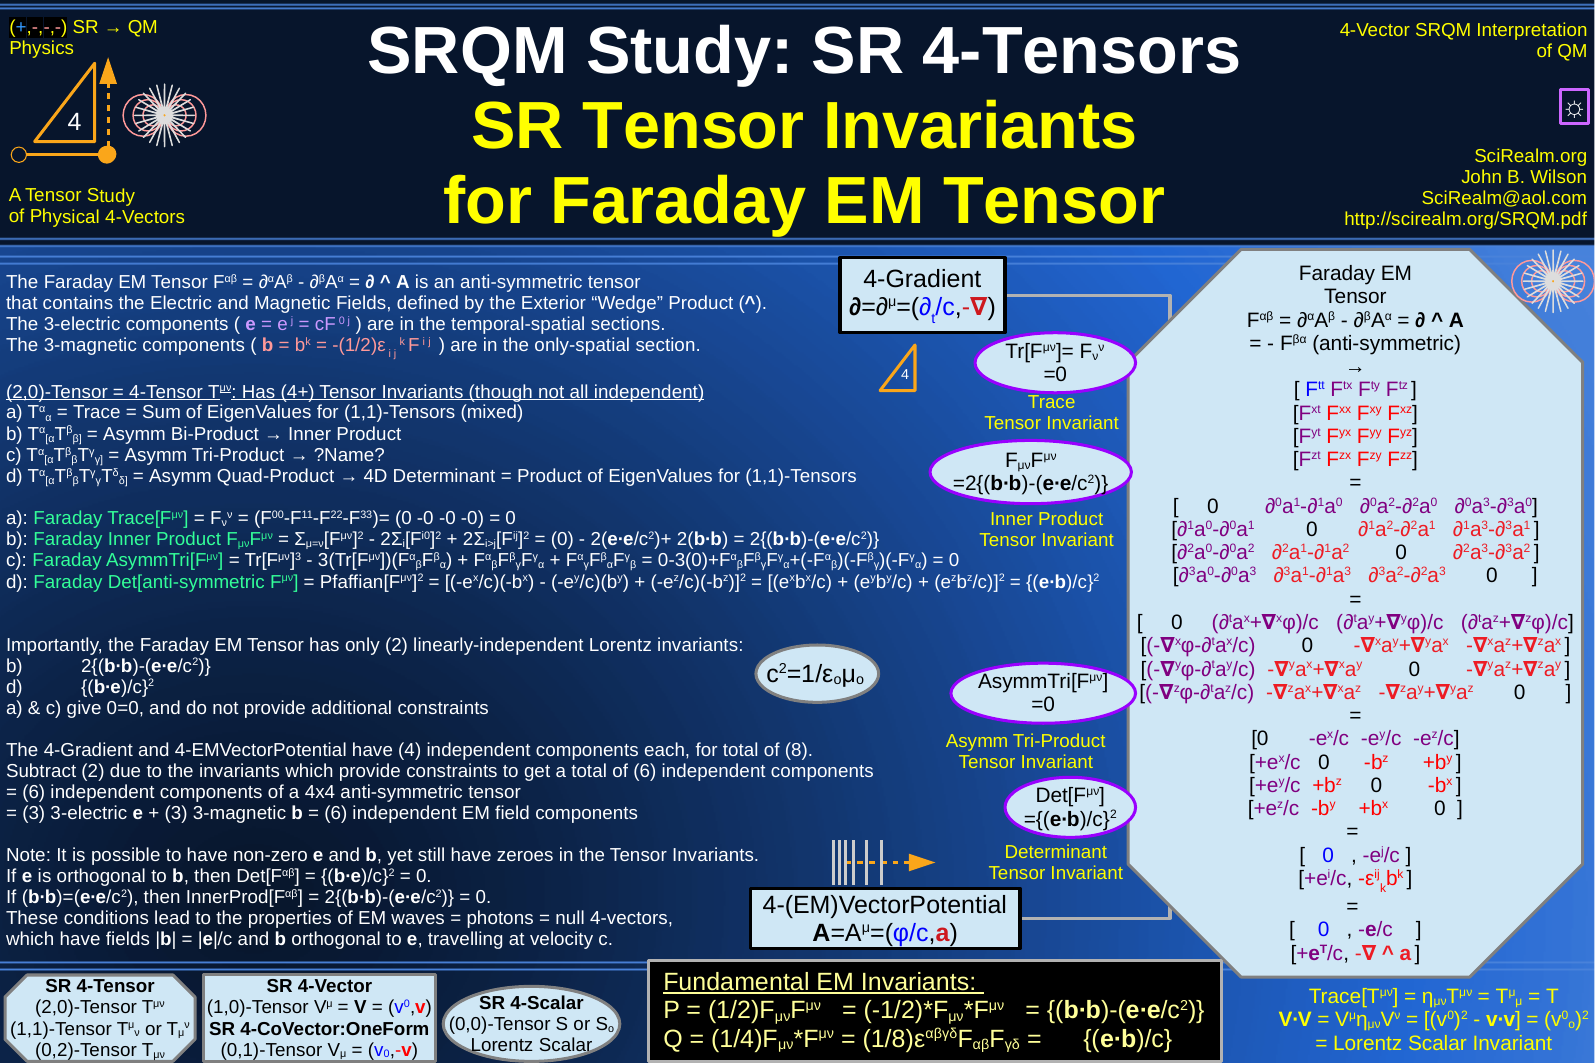

# SRQM Study: SR 4-Tensors SR Tensor Invariants for Faraday EM Tensor
(+,-,-,-) SR → QM
Physics
A Tensor Study
of Physical 4-Vectors
4-Vector SRQM Interpretation
of QM
SciRealm.org
John B. Wilson
SciRealm@aol.com
http://scirealm.org/SRQM.pdf
4
☼
Faraday EM
Tensor
Fαβ = ∂αAβ - ∂βAα = ∂ ^ A
= - Fβα (anti-symmetric)
→
[ Ftt Ftx Fty Ftz ]
[Fxt Fxx Fxy Fxz]
[Fyt Fyx Fyy Fyz]
[Fzt Fzx Fzy Fzz]
=
[ 0 ∂0a1-∂1a0 ∂0a2-∂2a0 ∂0a3-∂3a0]
[∂1a0-∂0a1 0 ∂1a2-∂2a1 ∂1a3-∂3a1 ]
[∂2a0-∂0a2 ∂2a1-∂1a2 0 ∂2a3-∂3a2 ]
[∂3a0-∂0a3 ∂3a1-∂1a3 ∂3a2-∂2a3 0 ]
=
[ 0 (∂tax+∇xφ)/c (∂tay+∇yφ)/c (∂taz+∇zφ)/c]
[(-∇xφ-∂tax/c) 0 -∇xay+∇yax -∇xaz+∇zax ]
[(-∇yφ-∂tay/c) -∇yax+∇xay 0 -∇yaz+∇zay ]
[(-∇zφ-∂taz/c) -∇zax+∇xaz -∇zay+∇yaz 0 ]
=
[0 -ex/c -ey/c -ez/c]
[+ex/c 0 -bz +by ]
[+ey/c +bz 0 -bx ]
[+ez/c -by +bx 0 ]
=
[ 0 , -ej/c ]
[+ei/c, -εijkbk ]
=
[ 0 , -e/c ]
[+eT/c, -∇ ^ a ]
4-Gradient
∂=∂μ=(∂t/c,-∇)
The Faraday EM Tensor Fαβ = ∂αAβ - ∂βAα = ∂ ^ A is an anti-symmetric tensor
that contains the Electric and Magnetic Fields, defined by the Exterior “Wedge” Product (^).
The 3-electric components ( e = e j = cF 0 j ) are in the temporal-spatial sections.
The 3-magnetic components ( b = bk = -(1/2)ε i j k F i j ) are in the only-spatial section.
(2,0)-Tensor = 4-Tensor Tμν: Has (4+) Tensor Invariants (though not all independent)
a) Tαα = Trace = Sum of EigenValues for (1,1)-Tensors (mixed)
b) Tα[αTββ] = Asymm Bi-Product → Inner Product
c) Tα[αTββTγγ] = Asymm Tri-Product → ?Name?
d) Tα[αTββTγγTδδ] = Asymm Quad-Product → 4D Determinant = Product of EigenValues for (1,1)-Tensors
a): Faraday Trace[Fμν] = Fνν = (F00-F11-F22-F33)= (0 -0 -0 -0) = 0
b): Faraday Inner Product FμνFμν = Σμ=ν[Fμν]2 - 2Σi[Fi0]2 + 2Σi>j[Fij]2 = (0) - 2(e∙e/c2)+ 2(b∙b) = 2{(b∙b)-(e∙e/c2)}
c): Faraday AsymmTri[Fμν] = Tr[Fμν]3 - 3(Tr[Fμν])(FαβFβα) + FαβFβγFγα + FαγFβαFγβ = 0-3(0)+FαβFβγFγα+(-Fαβ)(-Fβγ)(-Fγα) = 0
d): Faraday Det[anti-symmetric Fμν] = Pfaffian[Fμν]2 = [(-ex/c)(-bx) - (-ey/c)(by) + (-ez/c)(-bz)]2 = [(exbx/c) + (eyby/c) + (ezbz/c)]2 = {(e∙b)/c}2
Importantly, the Faraday EM Tensor has only (2) linearly-independent Lorentz invariants:
b)	2{(b∙b)-(e∙e/c2)}
d)	{(b∙e)/c}2
a) & c) give 0=0, and do not provide additional constraints
The 4-Gradient and 4-EMVectorPotential have (4) independent components each, for total of (8).
Subtract (2) due to the invariants which provide constraints to get a total of (6) independent components
= (6) independent components of a 4x4 anti-symmetric tensor
= (3) 3-electric e + (3) 3-magnetic b = (6) independent EM field components
Note: It is possible to have non-zero e and b, yet still have zeroes in the Tensor Invariants.
If e is orthogonal to b, then Det[Fαβ] = {(b∙e)/c}2 = 0.
If (b∙b)=(e∙e/c2), then InnerProd[Fαβ] = 2{(b∙b)-(e∙e/c2)} = 0.
These conditions lead to the properties of EM waves = photons = null 4-vectors,
which have fields |b| = |e|/c and b orthogonal to e, travelling at velocity c.
 Tr[Fμν]= Fνν
=0
 4
Trace
Tensor Invariant
FμνFμν
=2{(b∙b)-(e∙e/c2)}
Inner Product
Tensor Invariant
c2=1/εoμo
AsymmTri[Fμν]
=0
Asymm Tri-Product
Tensor Invariant
Det[Fμν]
={(e∙b)/c}2
Determinant
Tensor Invariant
4-(EM)VectorPotential
A=Aμ=(φ/c,a)
Fundamental EM Invariants:
P = (1/2)FμνFμν = (-1/2)*Fμν*Fμν = {(b∙b)-(e∙e/c2)}
Q = (1/4)Fμν*Fμν = (1/8)εαβγδFαβFγδ = {(e∙b)/c}
SR 4-Tensor
(2,0)-Tensor Tμν
(1,1)-Tensor Tμν or Tμν
(0,2)-Tensor Tμν
SR 4-Vector
(1,0)-Tensor Vμ = V = (v0,v)
SR 4-CoVector:OneForm
(0,1)-Tensor Vμ = (v0,-v)
Trace[Tμν] = ημνTμν = Tμμ = T
V∙V = VμημνVν = [(v0)2 - v∙v] = (v0o)2
= Lorentz Scalar Invariant
SR 4-Scalar
(0,0)-Tensor S or So
Lorentz Scalar